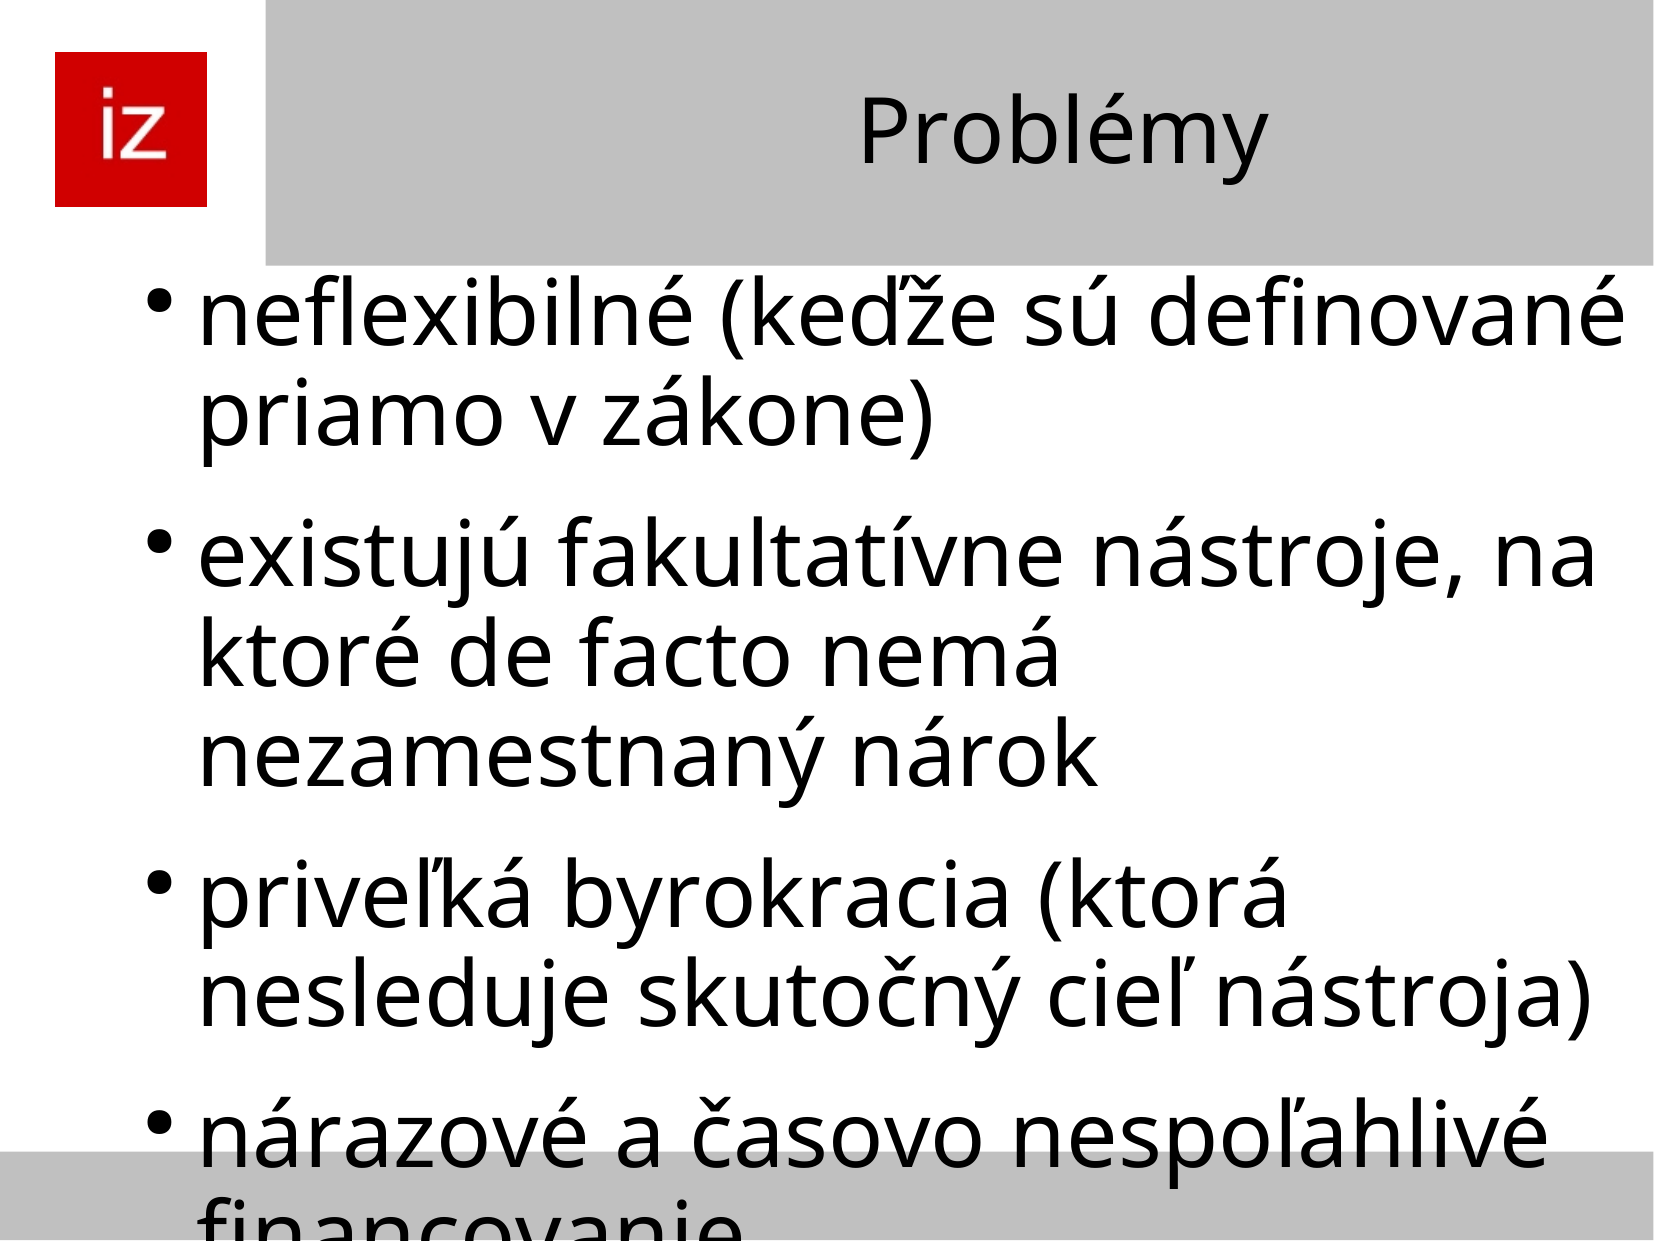

# Problémy
neflexibilné (keďže sú definované priamo v zákone)
existujú fakultatívne nástroje, na ktoré de facto nemá nezamestnaný nárok
priveľká byrokracia (ktorá nesleduje skutočný cieľ nástroja)
nárazové a časovo nespoľahlivé financovanie